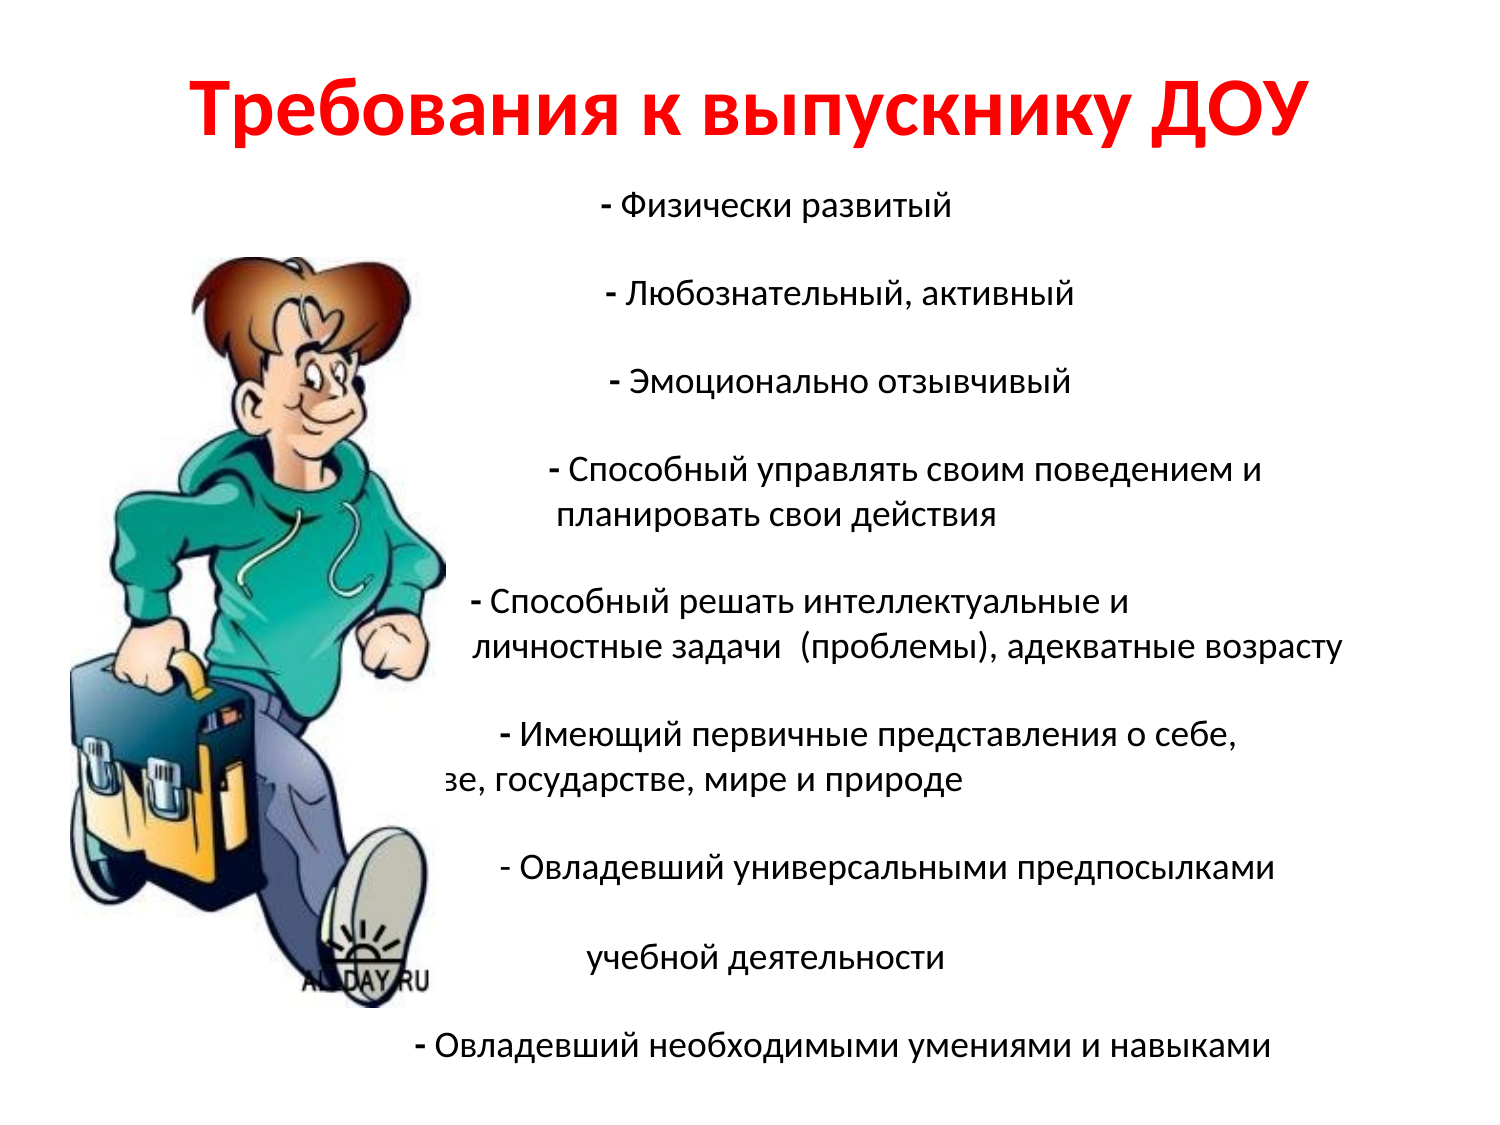

# Требования к выпускнику ДОУ
- Физически развитый
 - Любознательный, активный
 - Эмоционально отзывчивый
 - Способный управлять своим поведением и 		планировать свои действия
 - Способный решать интеллектуальные и 			 личностные задачи  (проблемы), адекватные возрасту
 - Имеющий первичные представления о себе, 			 семье, обществе, государстве, мире и природе
 - Овладевший универсальными предпосылками - учебной деятельности
 - Овладевший необходимыми умениями и навыками